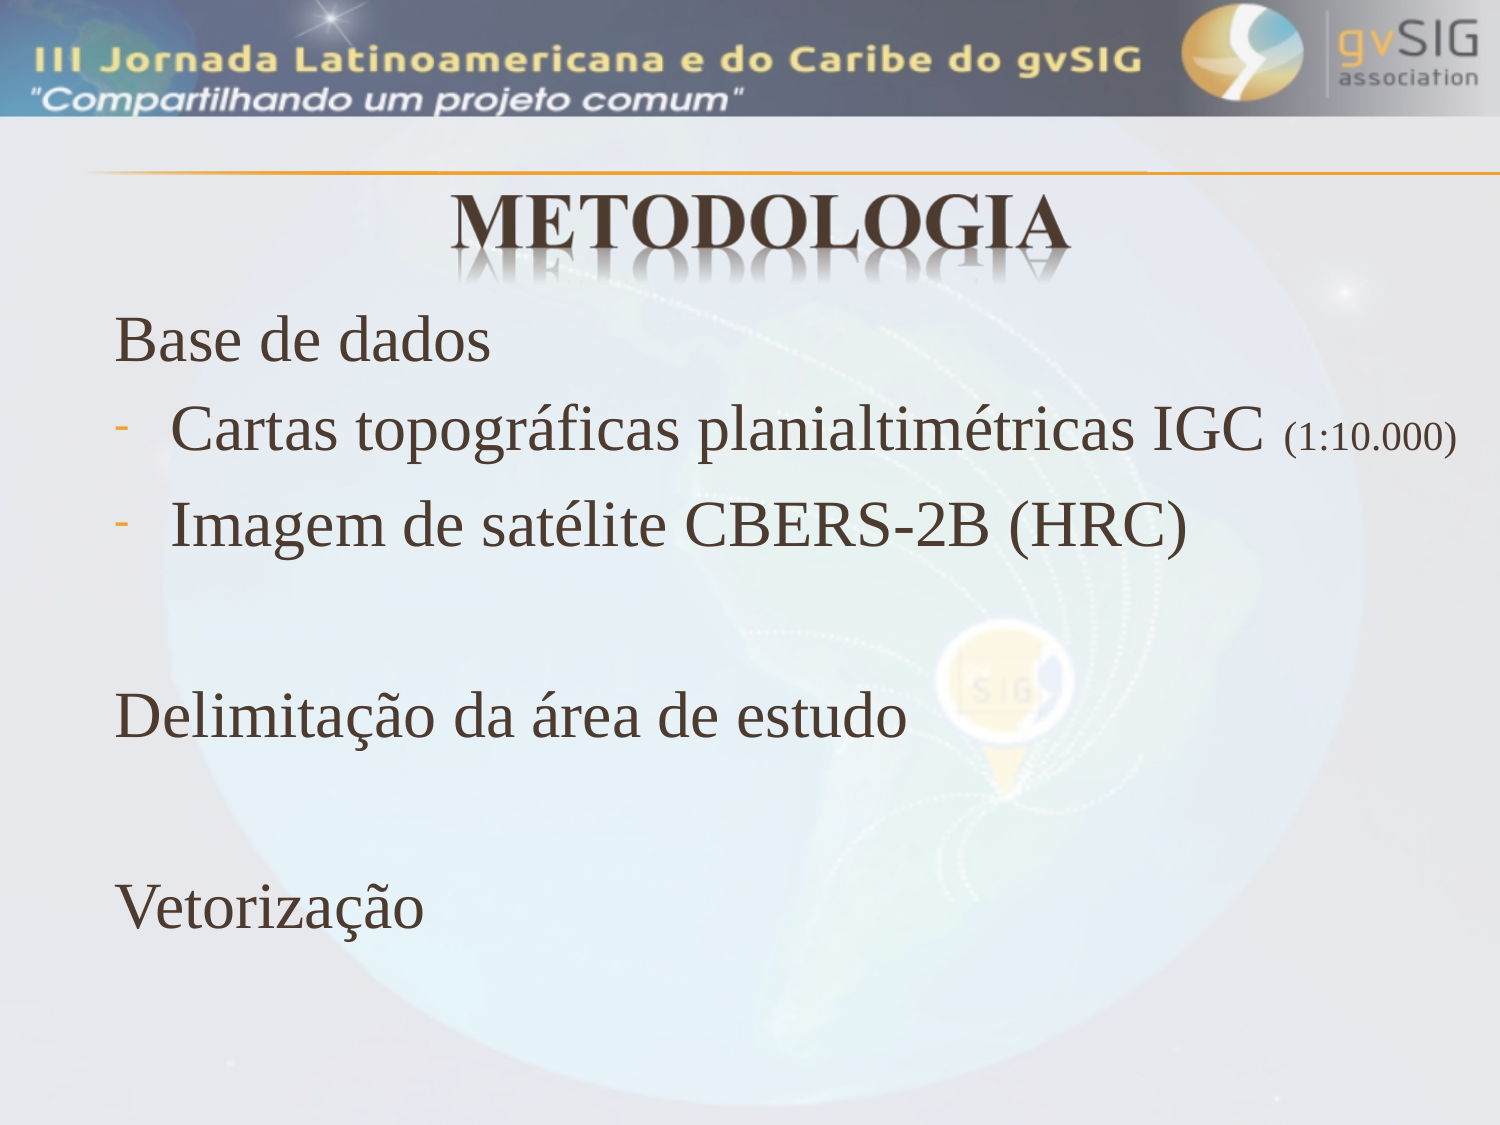

# Base de dados
Cartas topográficas planialtimétricas IGC (1:10.000)
Imagem de satélite CBERS-2B (HRC)
Delimitação da área de estudo
Vetorização